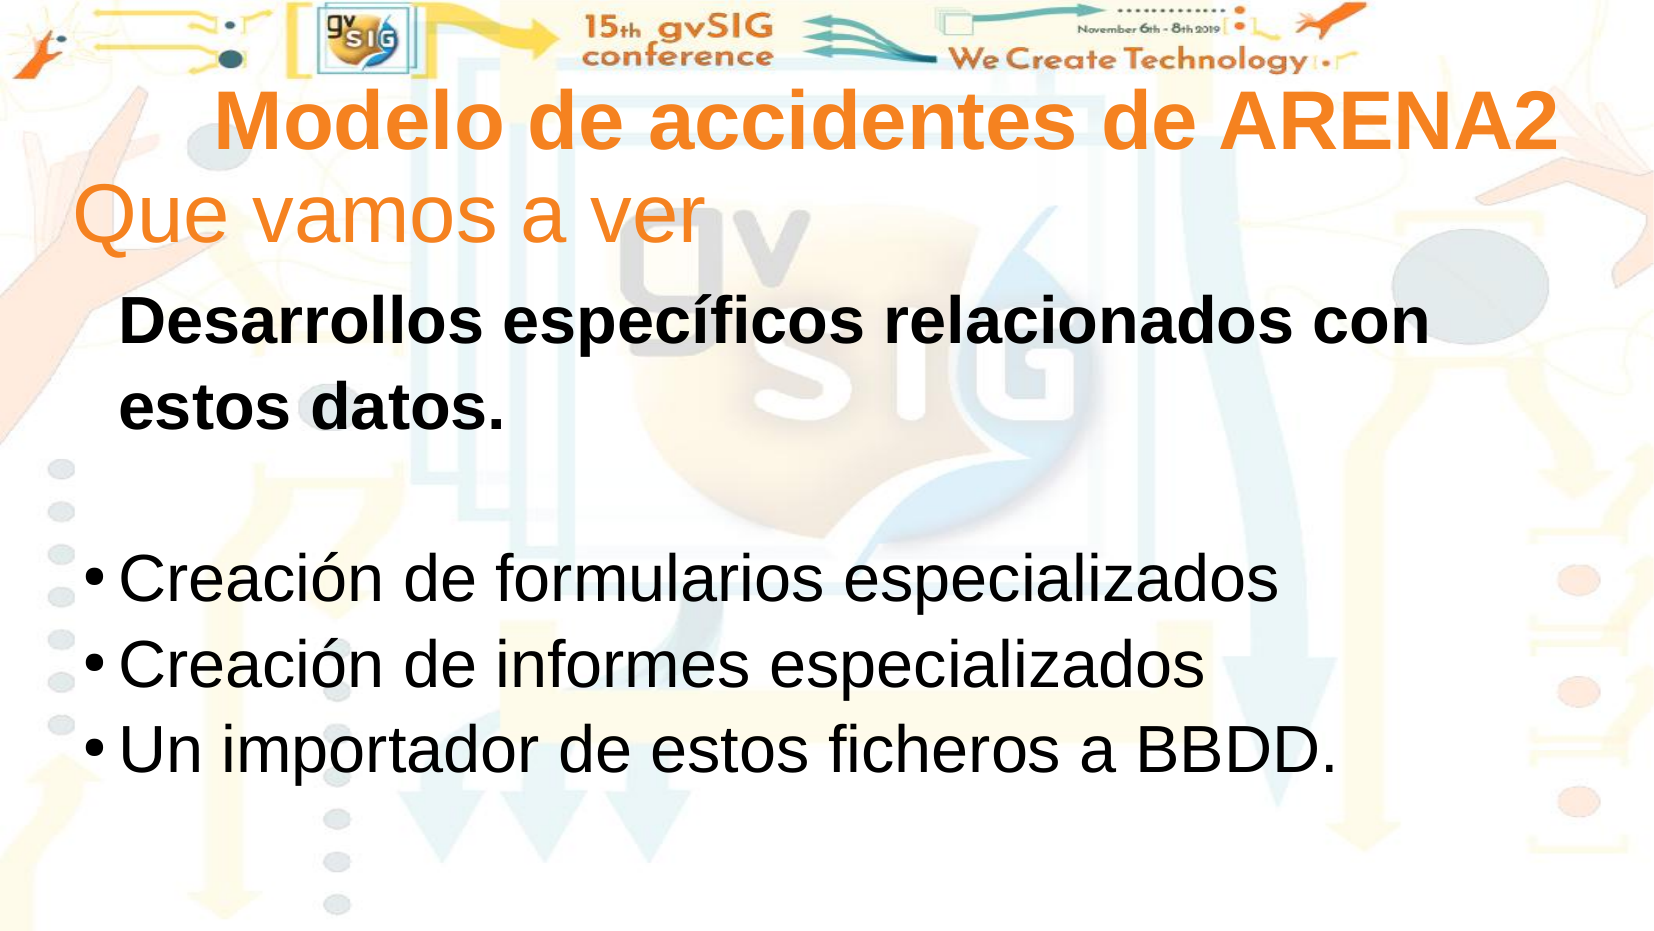

# Modelo de accidentes de ARENA2
Que vamos a ver
Desarrollos específicos relacionados con estos datos.
Creación de formularios especializados
Creación de informes especializados
Un importador de estos ficheros a BBDD.